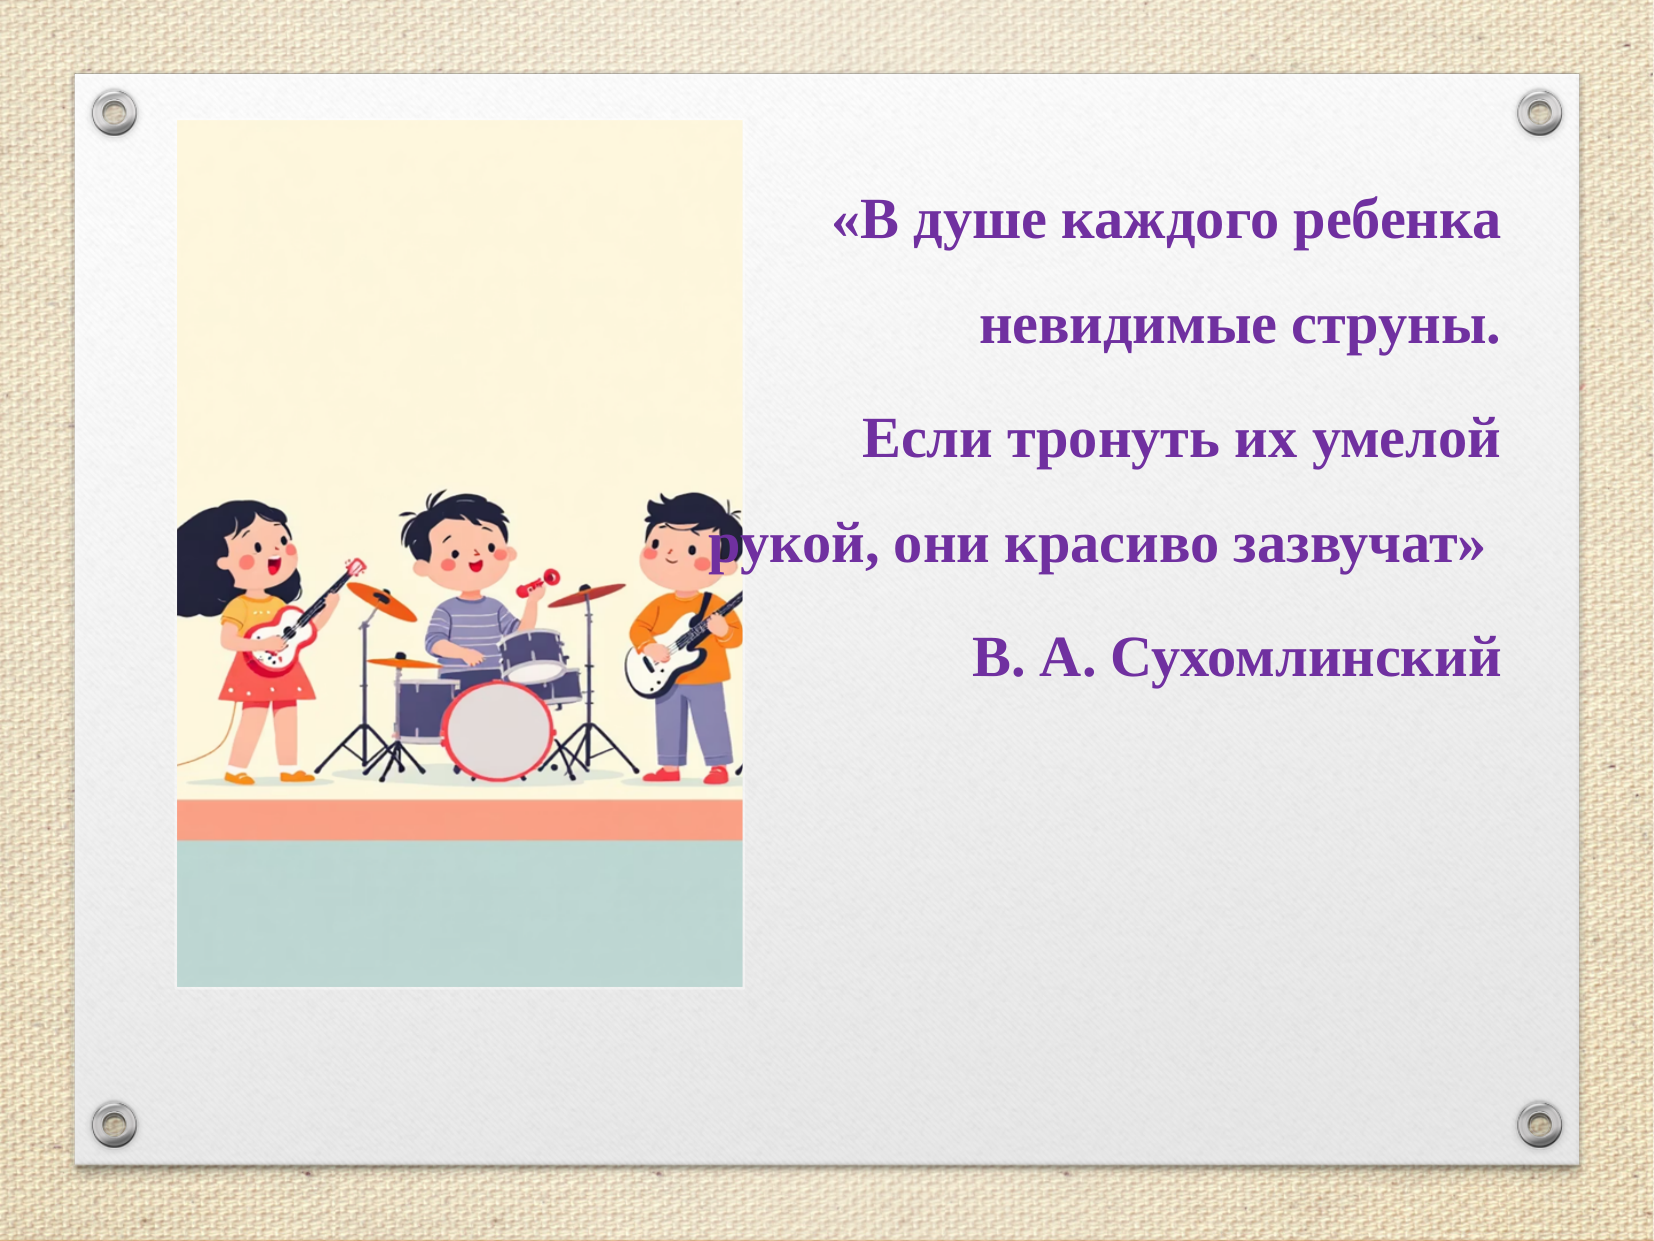

«В душе каждого ребенка невидимые струны.
 Если тронуть их умелой рукой, они красиво зазвучат»
В. А. Сухомлинский
#